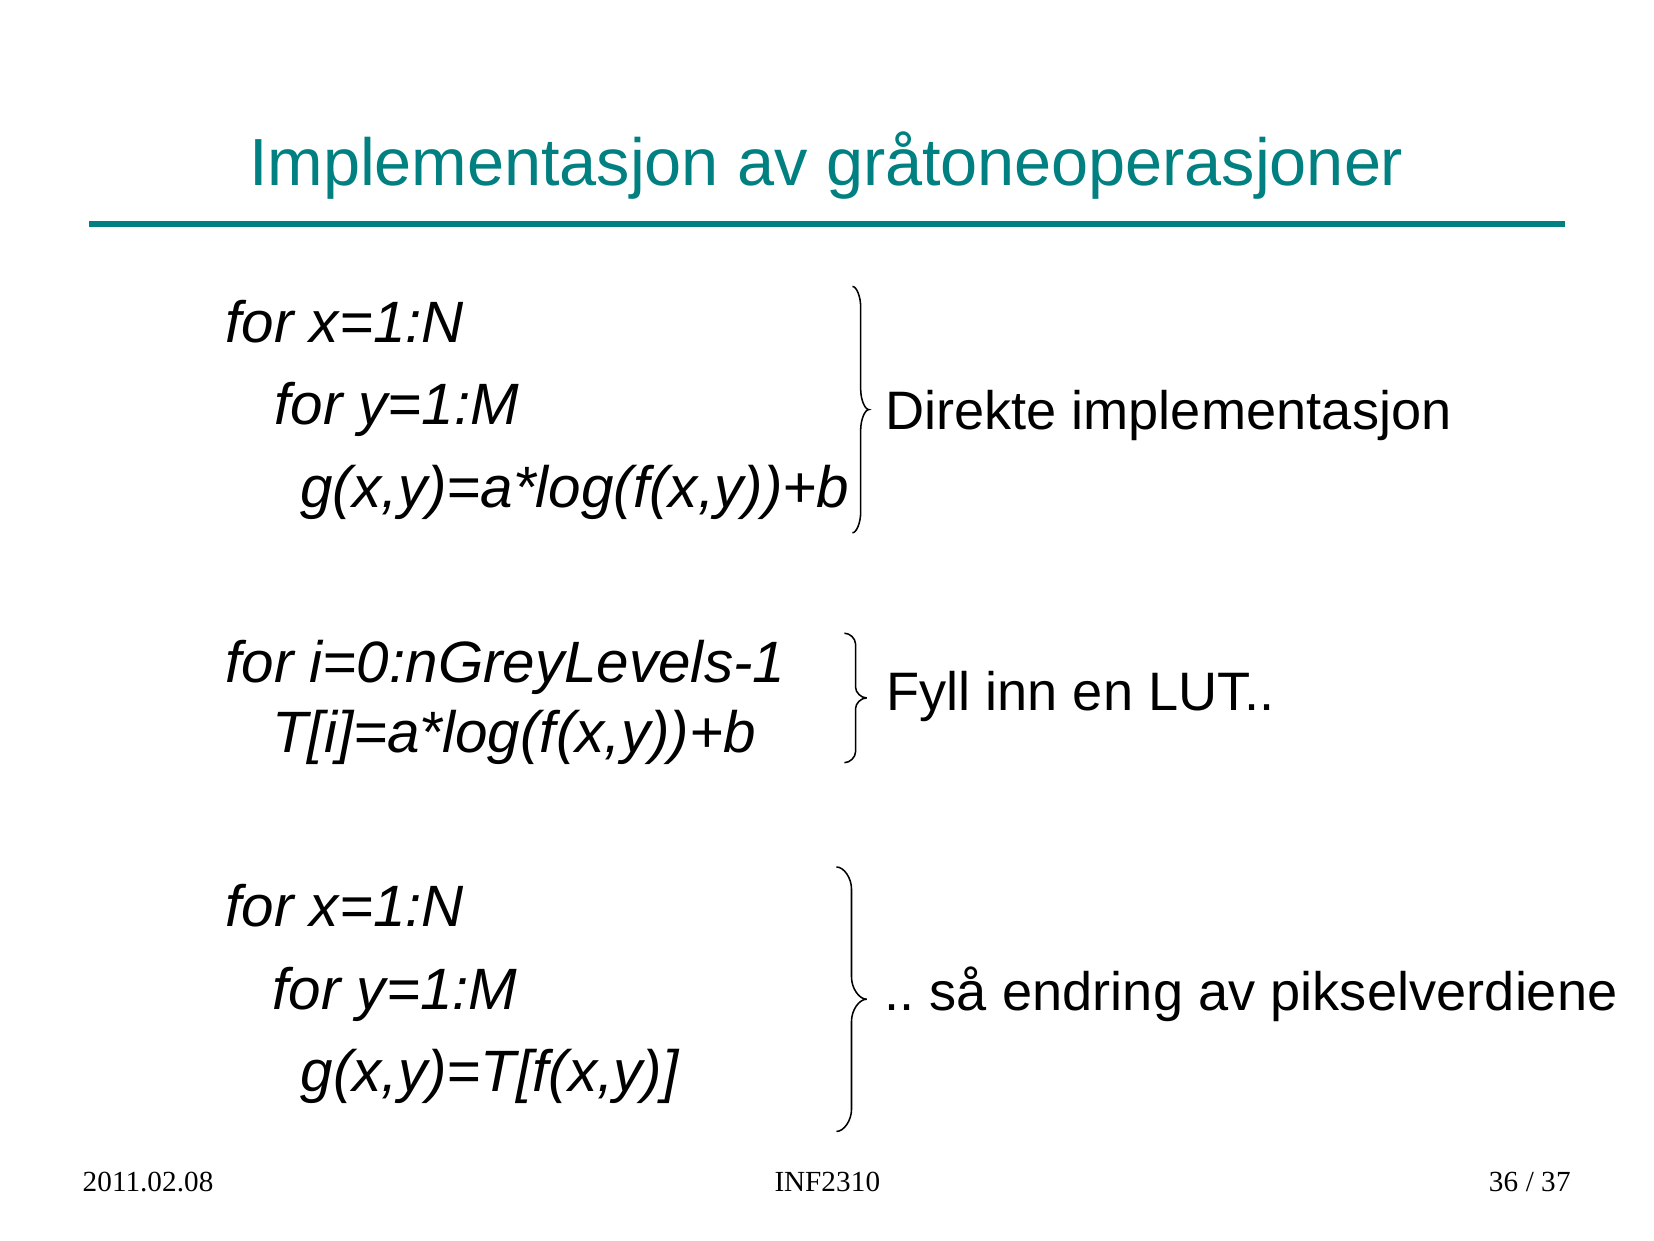

# Implementasjon av gråtoneoperasjoner
for x=1:N
 for y=1:M
g(x,y)=a*log(f(x,y))+b
for i=0:nGreyLevels-1
T[i]=a*log(f(x,y))+b
for x=1:N
	for y=1:M
		g(x,y)=T[f(x,y)]
Direkte implementasjon
Fyll inn en LUT..
.. så endring av pikselverdiene
2011.02.08
INF2310
36